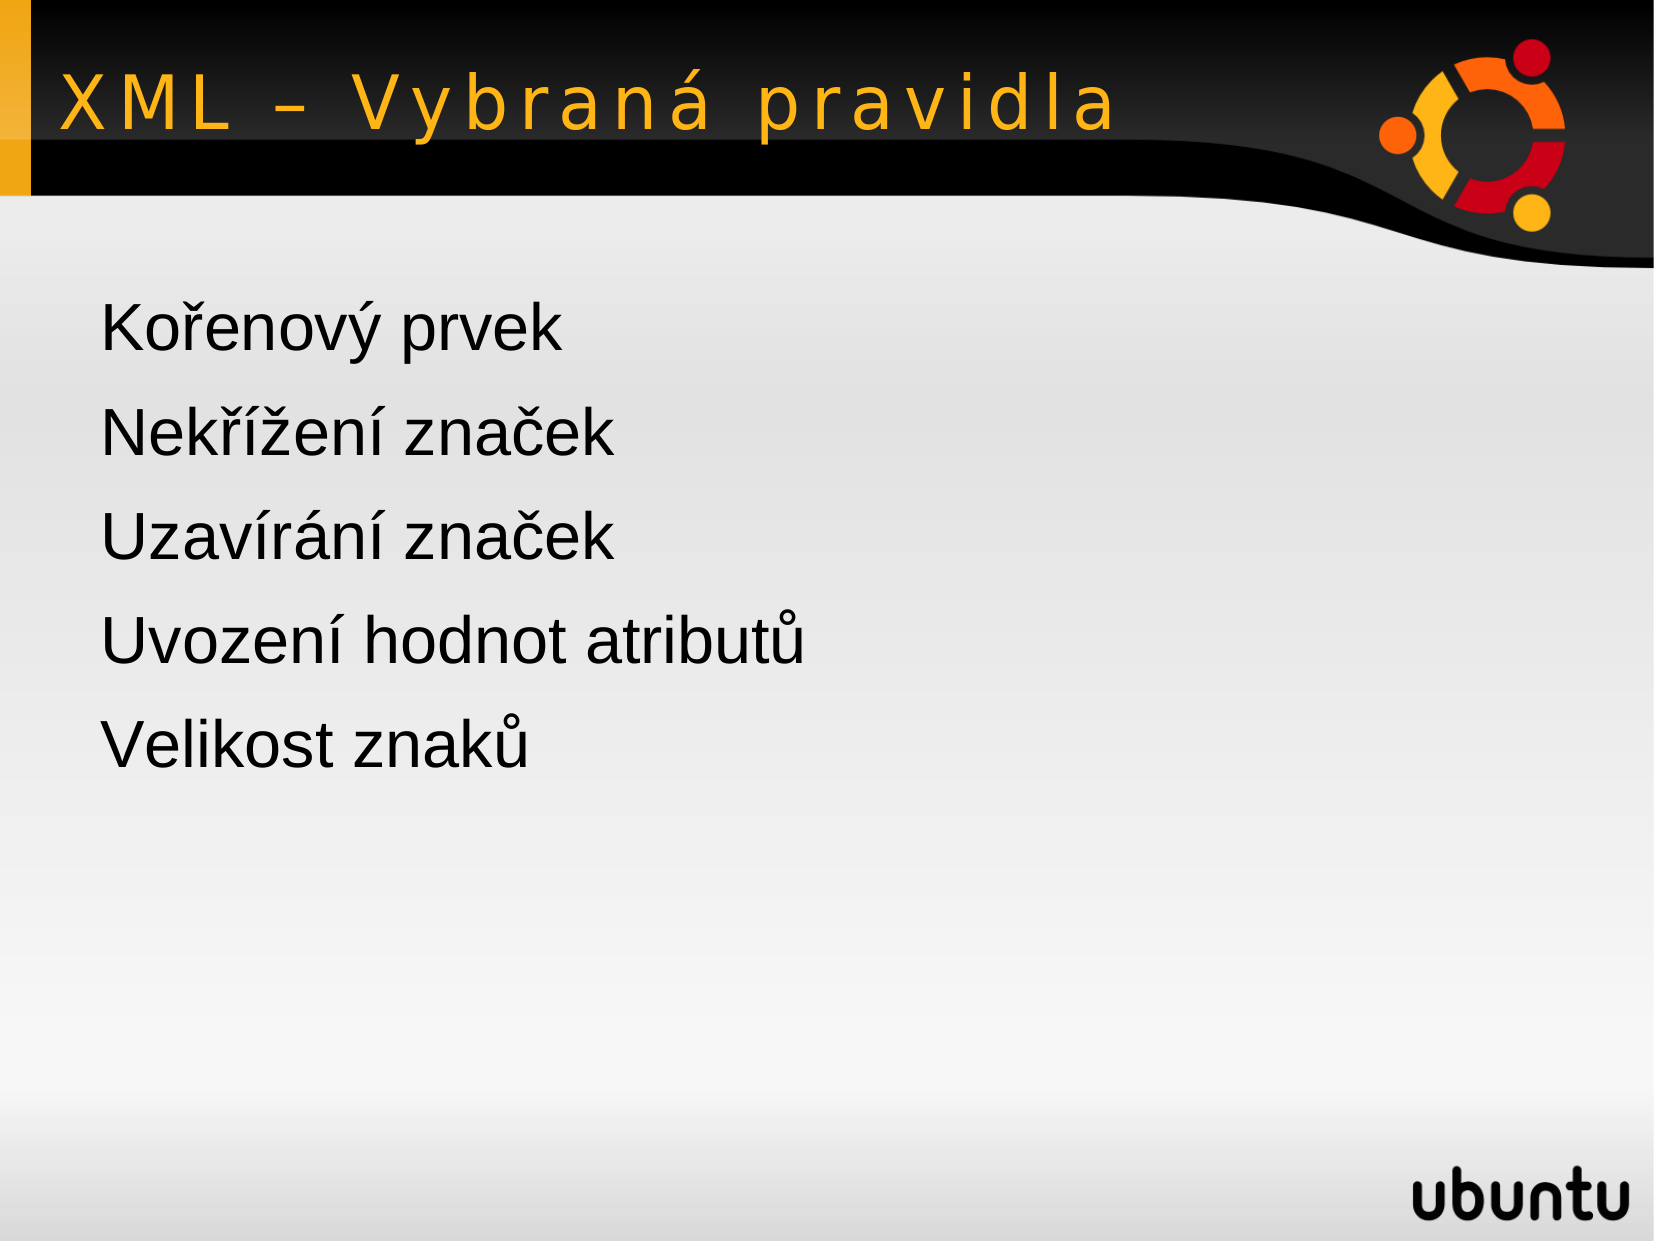

# XML – Vybraná pravidla
Kořenový prvek
Nekřížení značek
Uzavírání značek
Uvození hodnot atributů
Velikost znaků